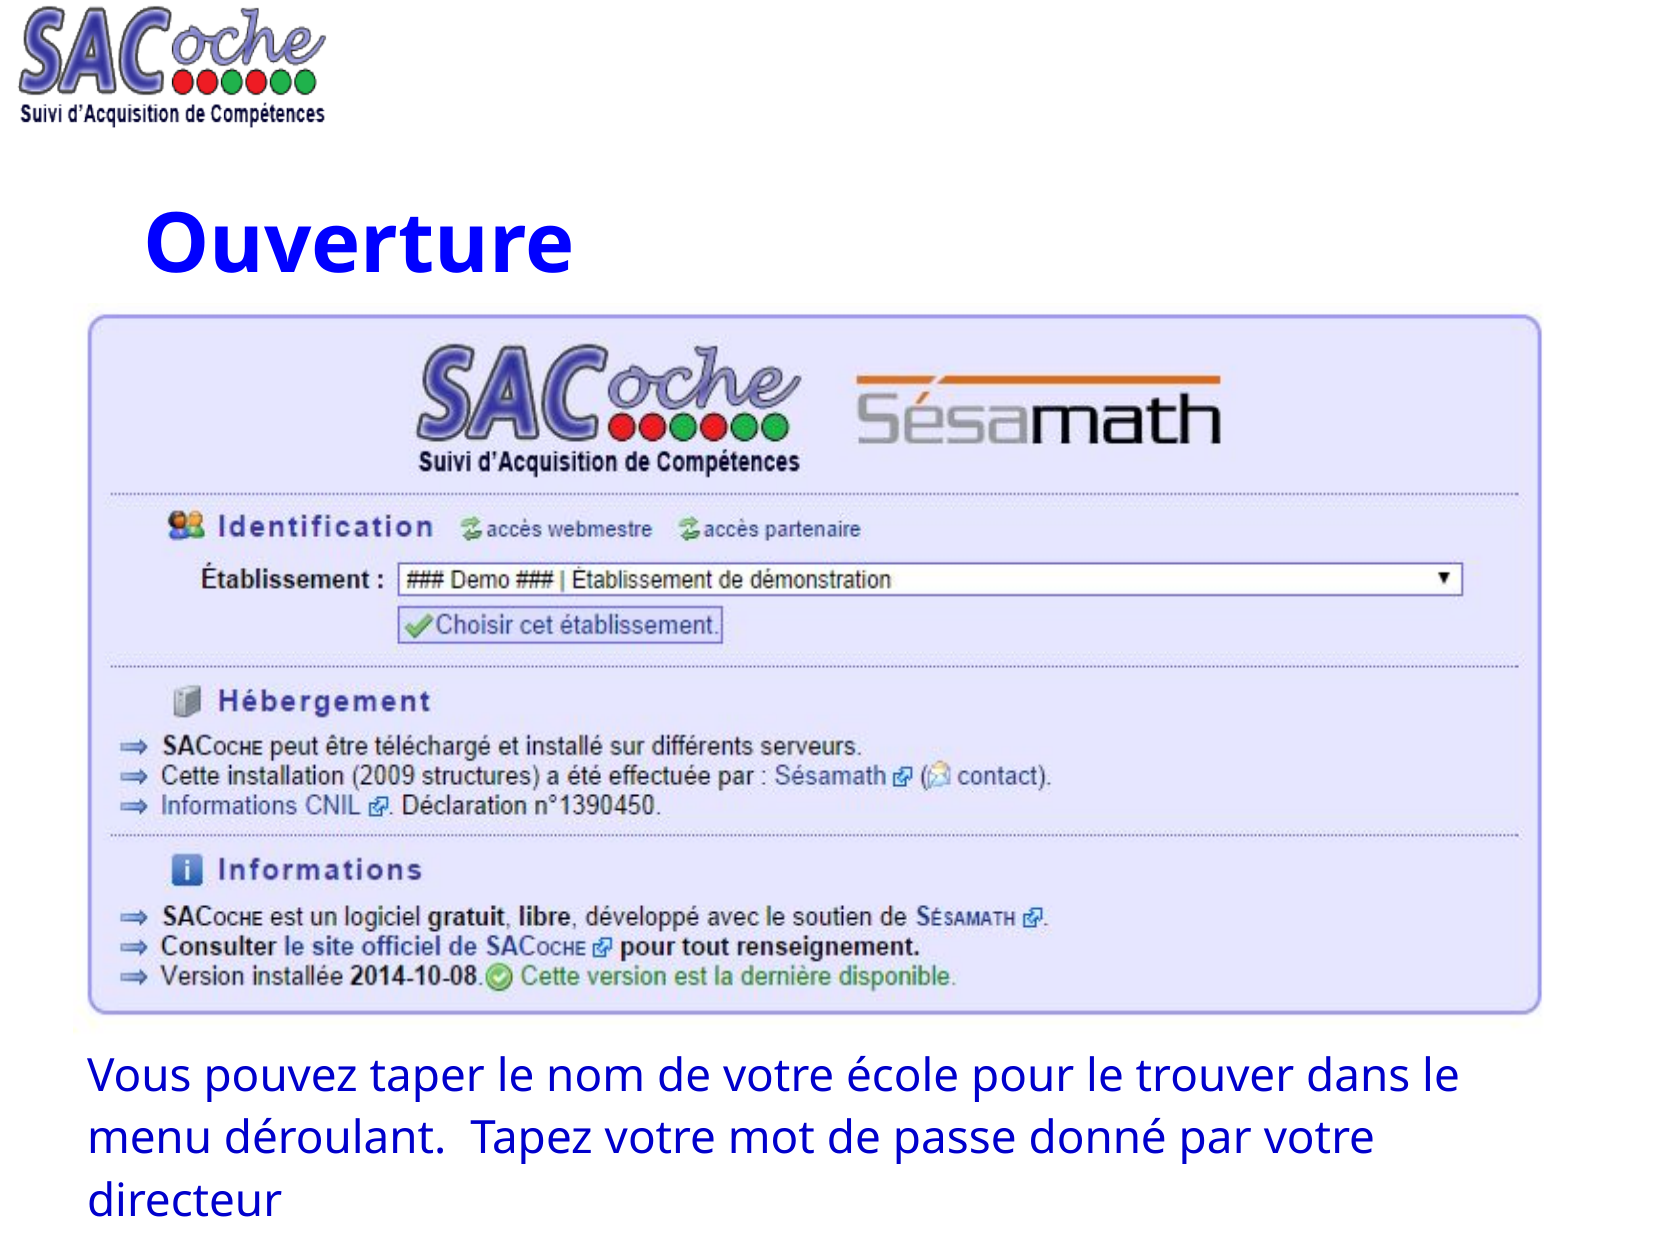

# Ouverture
Vous pouvez taper le nom de votre école pour le trouver dans le menu déroulant. Tapez votre mot de passe donné par votre directeur